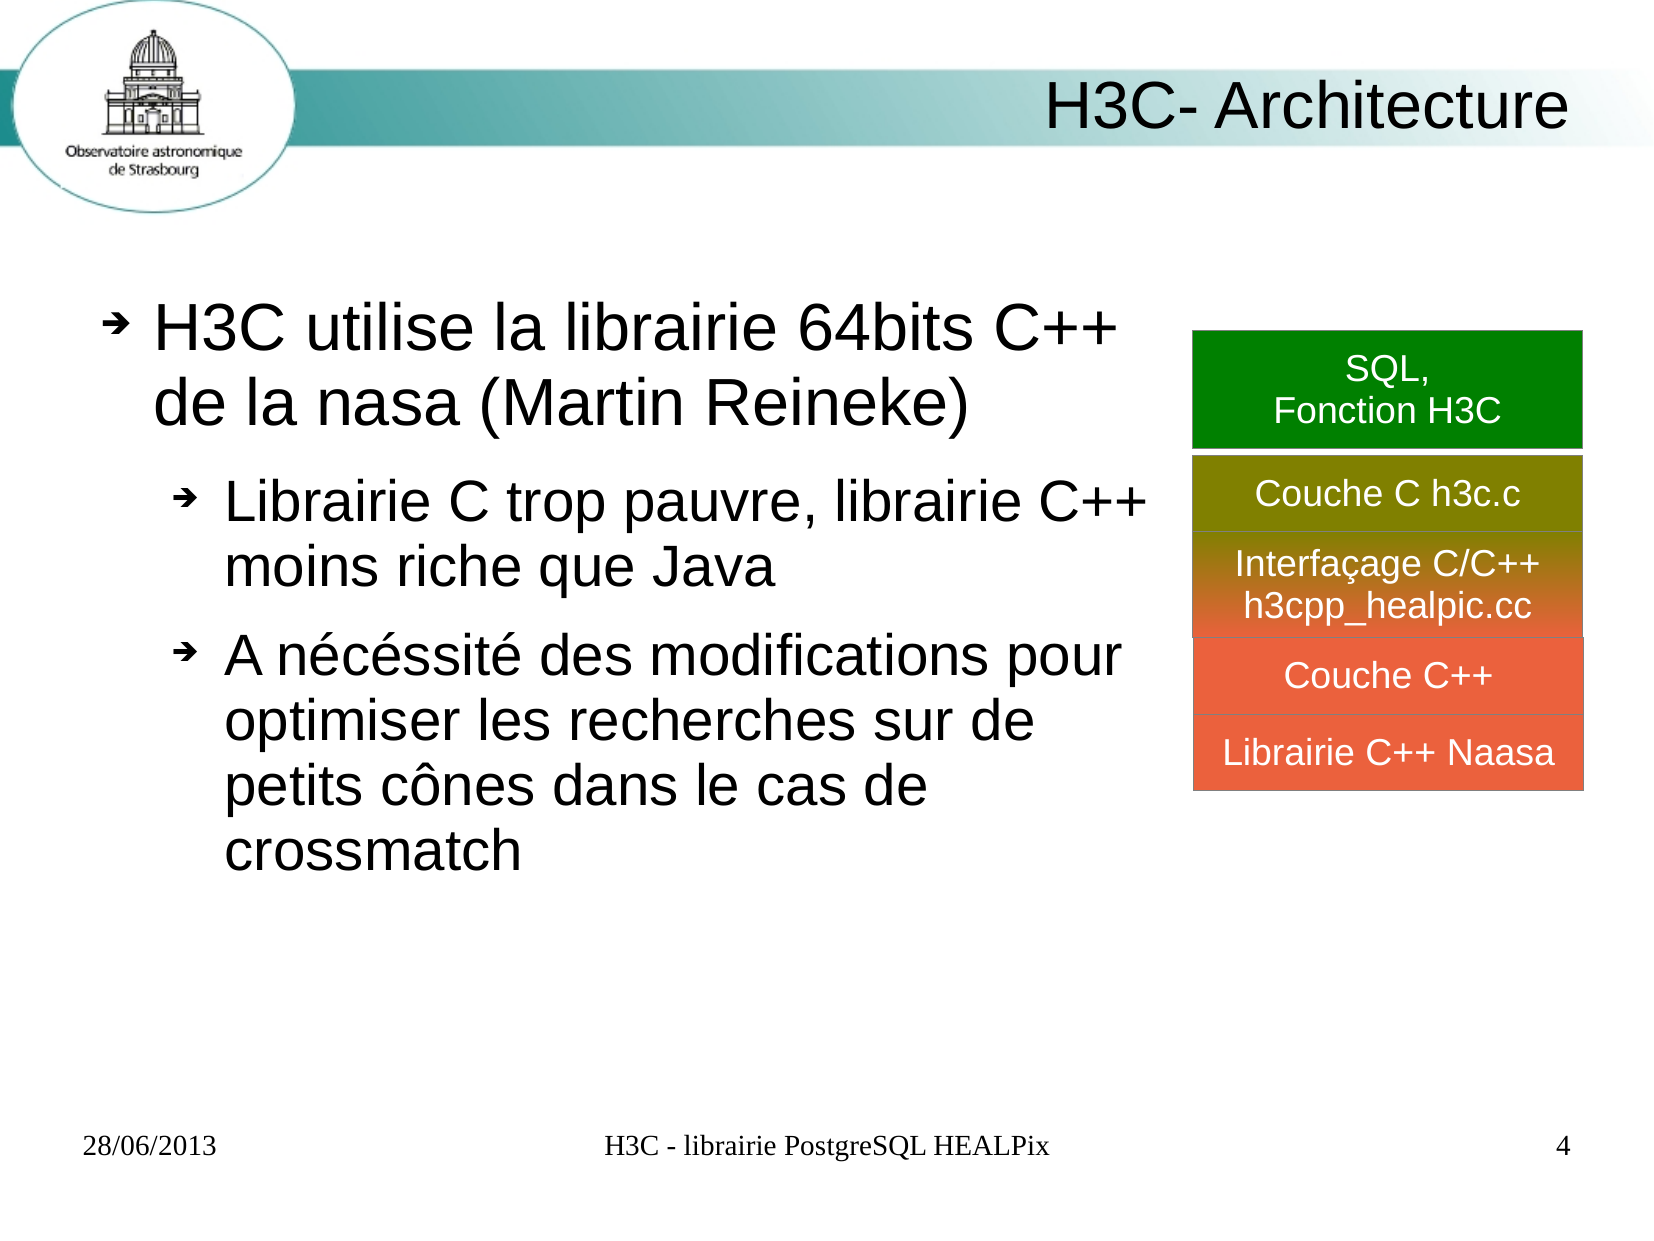

# H3C- Architecture
H3C utilise la librairie 64bits C++ de la nasa (Martin Reineke)
Librairie C trop pauvre, librairie C++ moins riche que Java
A nécéssité des modifications pour optimiser les recherches sur de petits cônes dans le cas de crossmatch
SQL,
Fonction H3C
Couche C h3c.c
Interfaçage C/C++
h3cpp_healpic.cc
Couche C++
Librairie C++ Naasa
28/06/2013
H3C - librairie PostgreSQL HEALPix
4